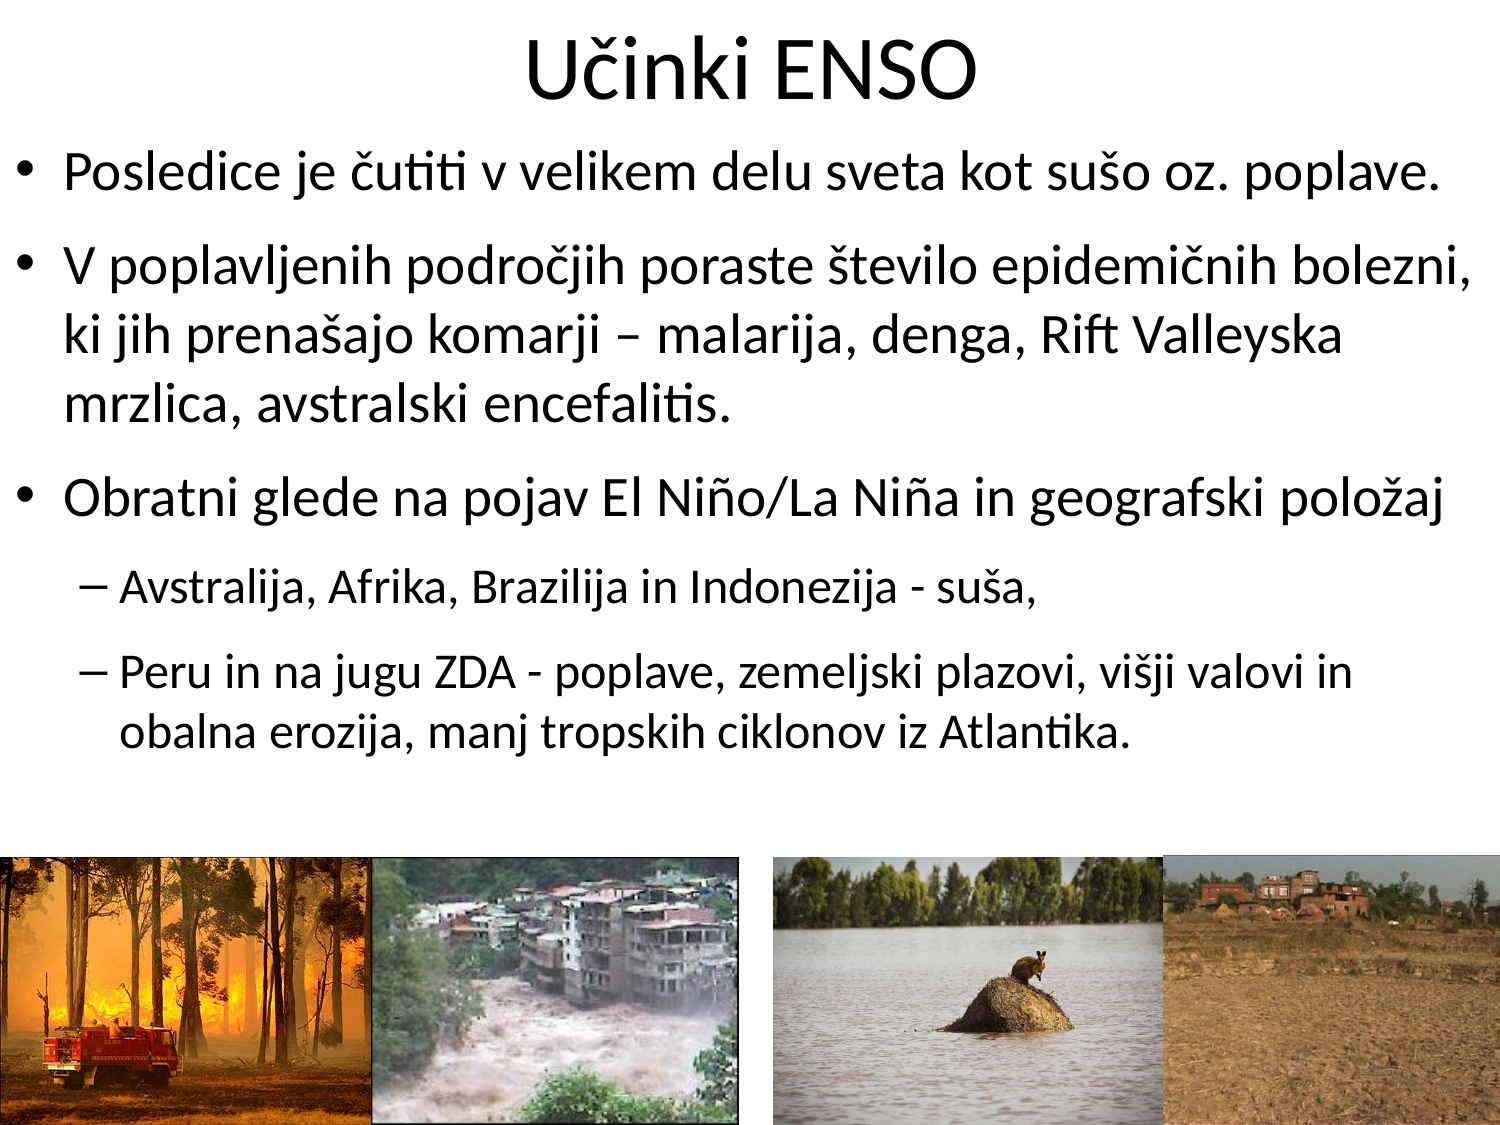

# Učinki ENSO
Posledice je čutiti v velikem delu sveta kot sušo oz. poplave.
V poplavljenih področjih poraste število epidemičnih bolezni, ki jih prenašajo komarji – malarija, denga, Rift Valleyska mrzlica, avstralski encefalitis.
Obratni glede na pojav El Niño/La Niña in geografski položaj
Avstralija, Afrika, Brazilija in Indonezija - suša,
Peru in na jugu ZDA - poplave, zemeljski plazovi, višji valovi in obalna erozija, manj tropskih ciklonov iz Atlantika.